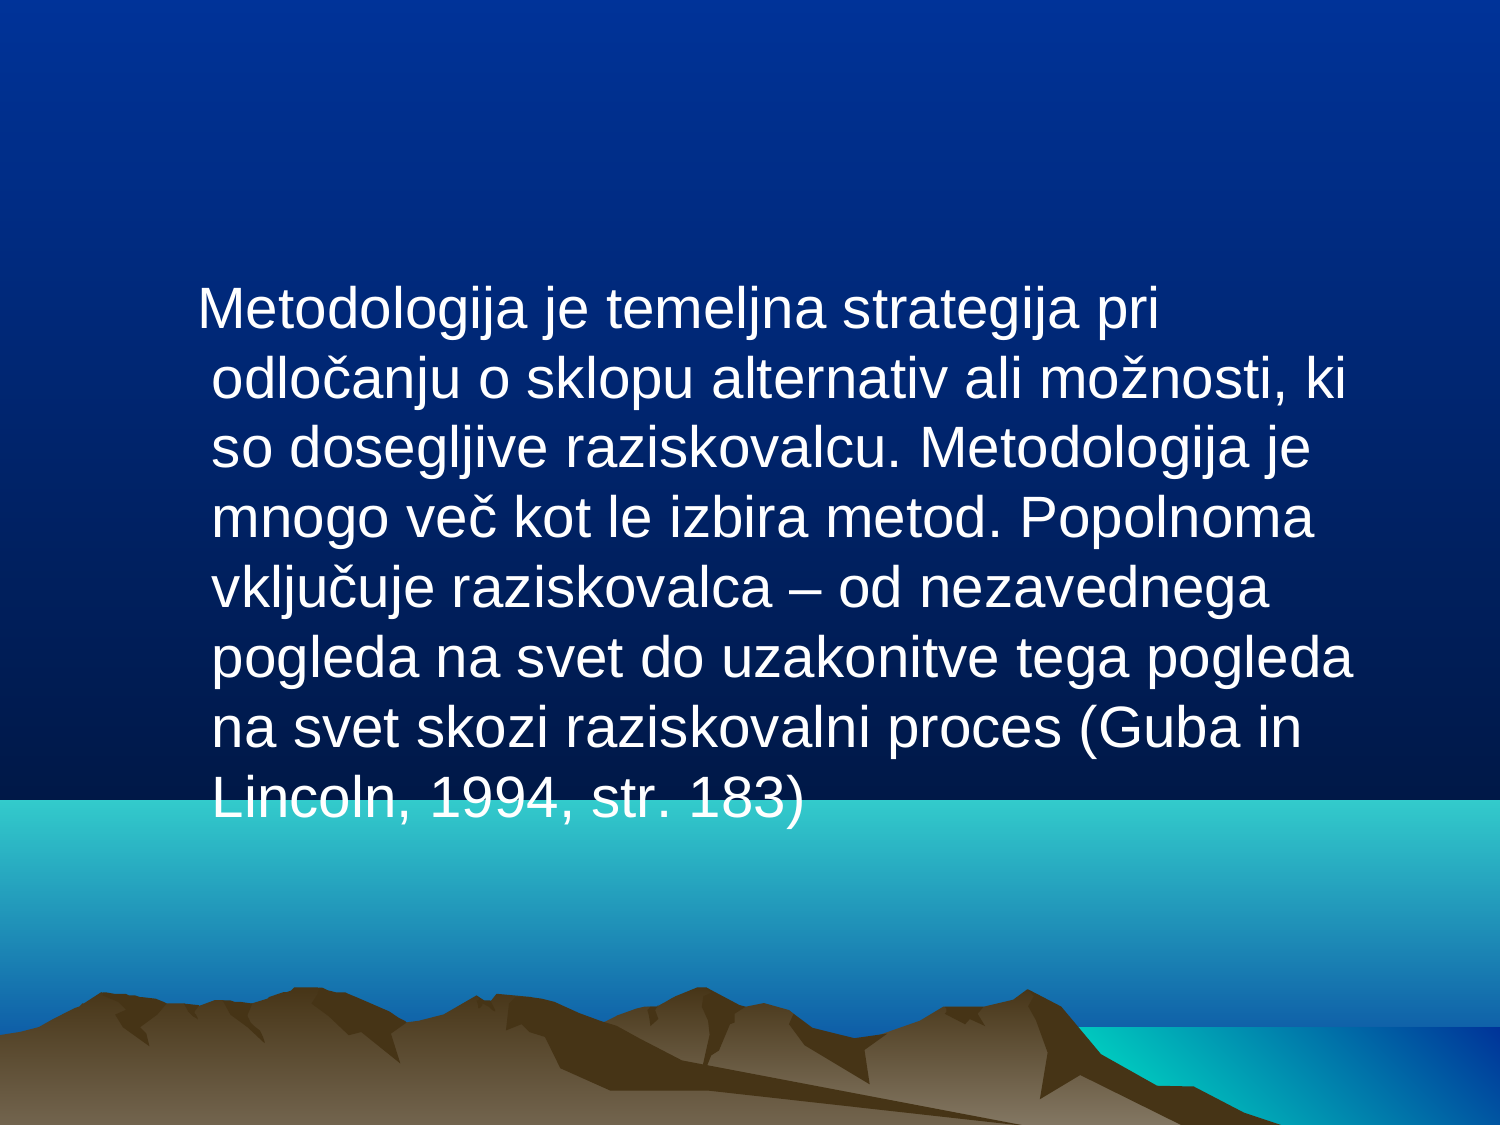

#
 Metodologija je temeljna strategija pri odločanju o sklopu alternativ ali možnosti, ki so dosegljive raziskovalcu. Metodologija je mnogo več kot le izbira metod. Popolnoma vključuje raziskovalca – od nezavednega pogleda na svet do uzakonitve tega pogleda na svet skozi raziskovalni proces (Guba in Lincoln, 1994, str. 183)